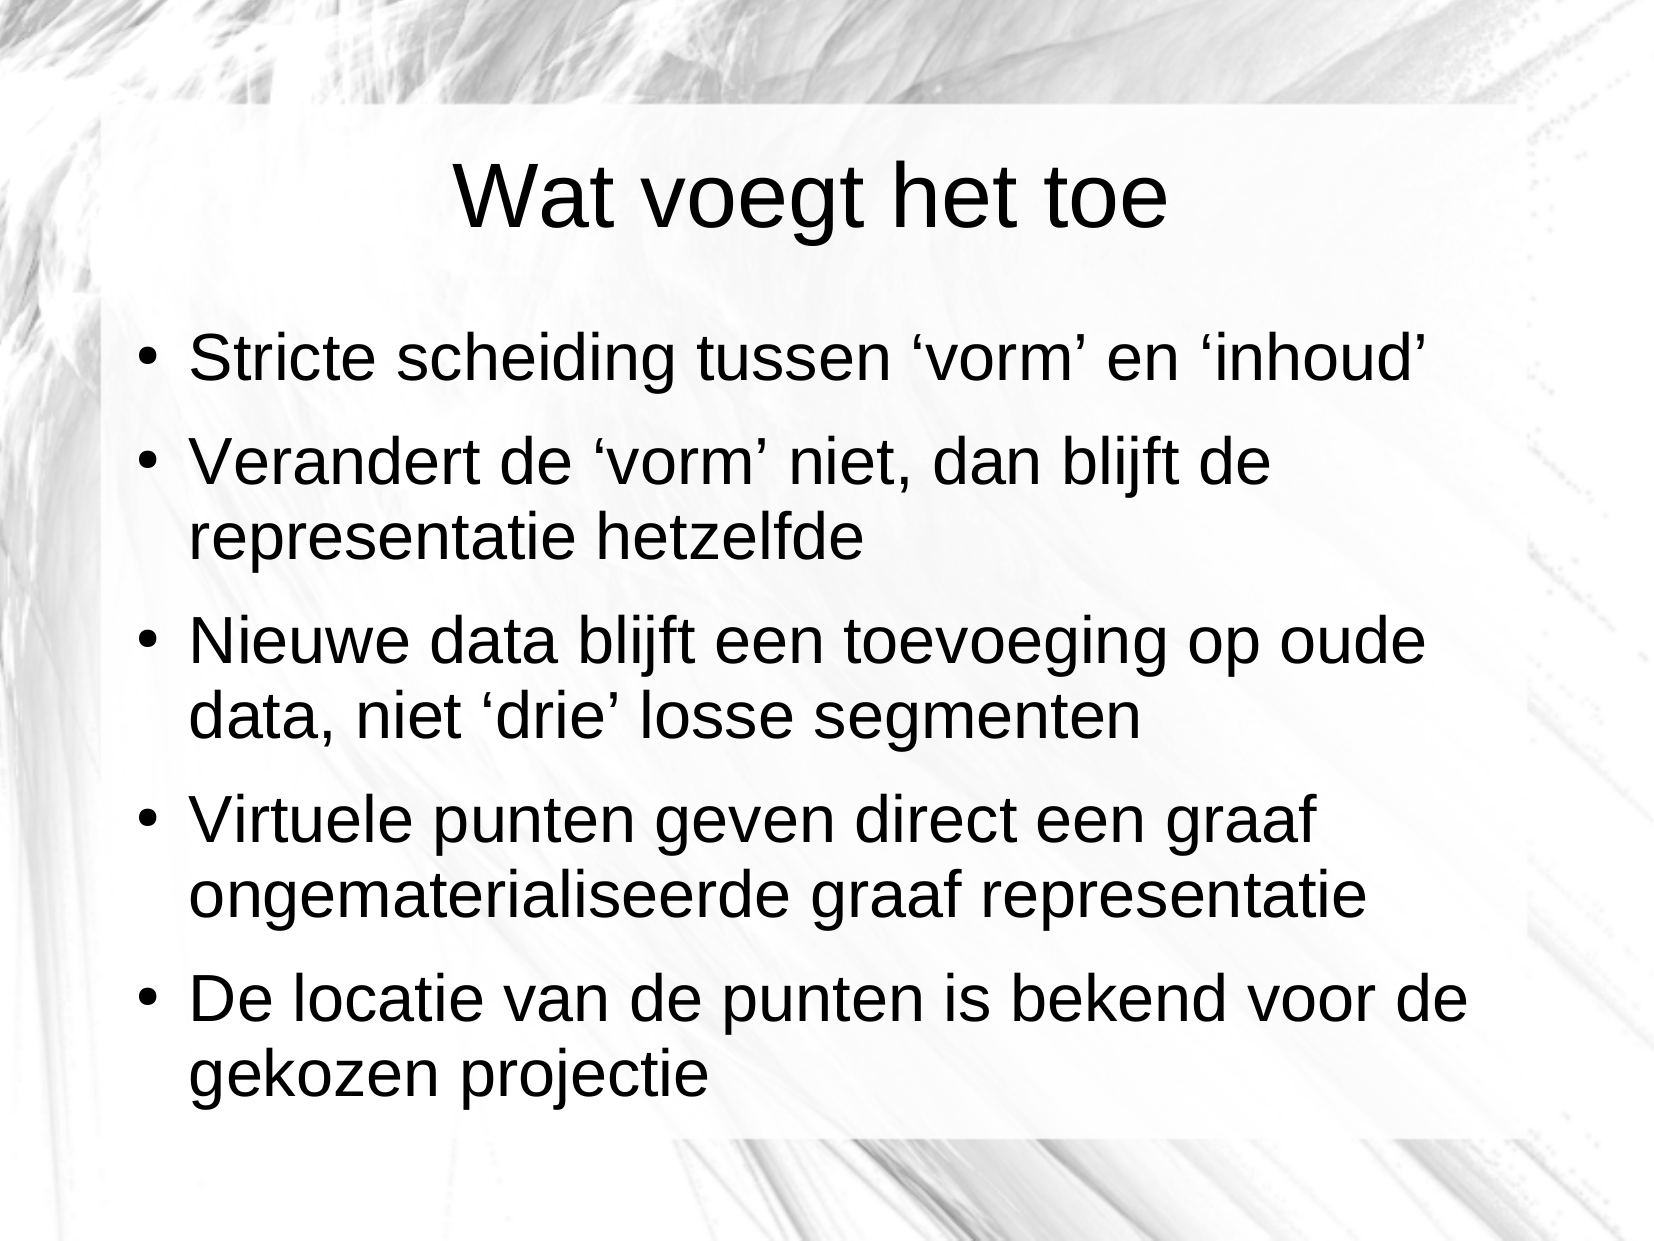

# Wat voegt het toe
Stricte scheiding tussen ‘vorm’ en ‘inhoud’
Verandert de ‘vorm’ niet, dan blijft de representatie hetzelfde
Nieuwe data blijft een toevoeging op oude data, niet ‘drie’ losse segmenten
Virtuele punten geven direct een graaf ongematerialiseerde graaf representatie
De locatie van de punten is bekend voor de gekozen projectie